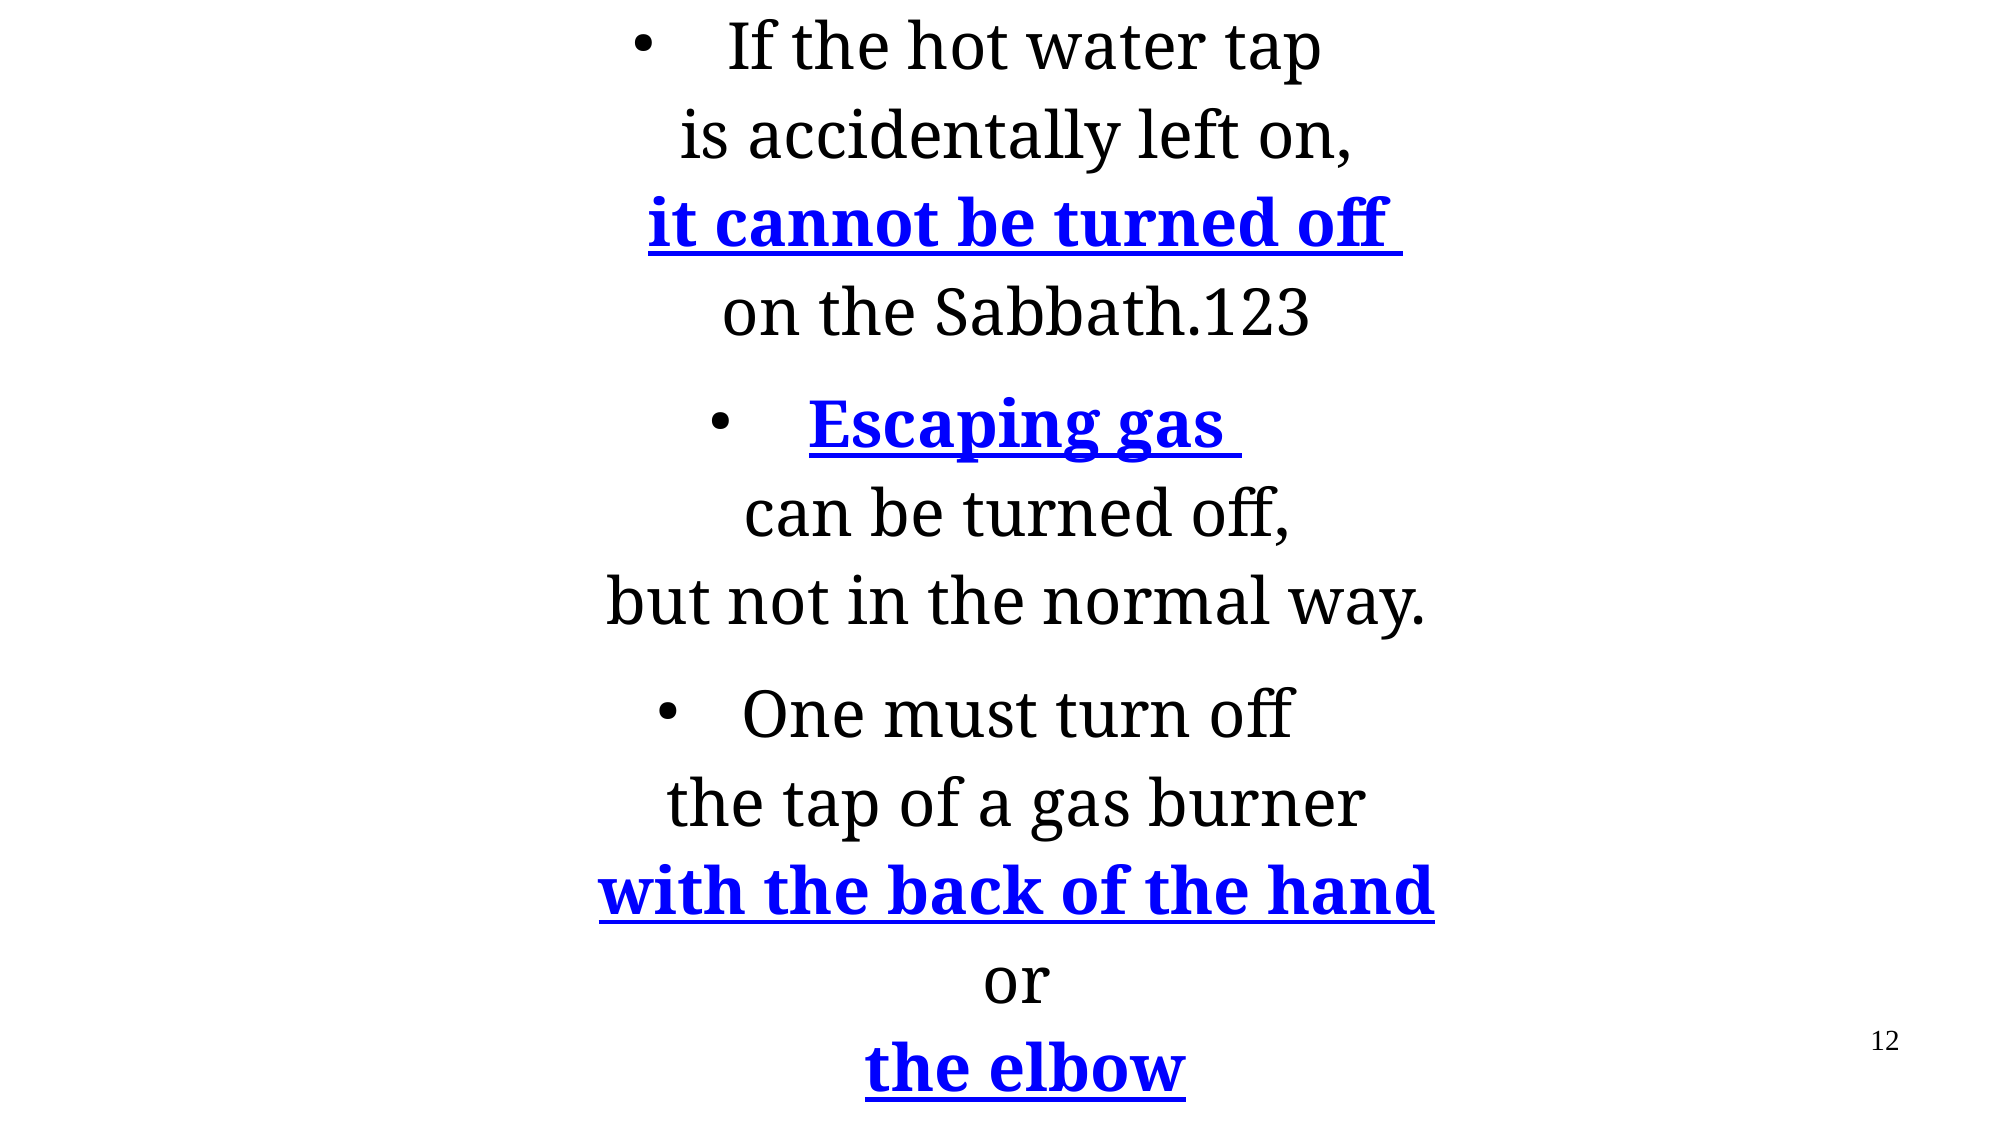

# If the hot water tap is accidentally left on, it cannot be turned off on the Sabbath.123
Escaping gas
can be turned off,
but not in the normal way.
One must turn off
the tap of a gas burner
with the back of the hand
or
the elbow
12